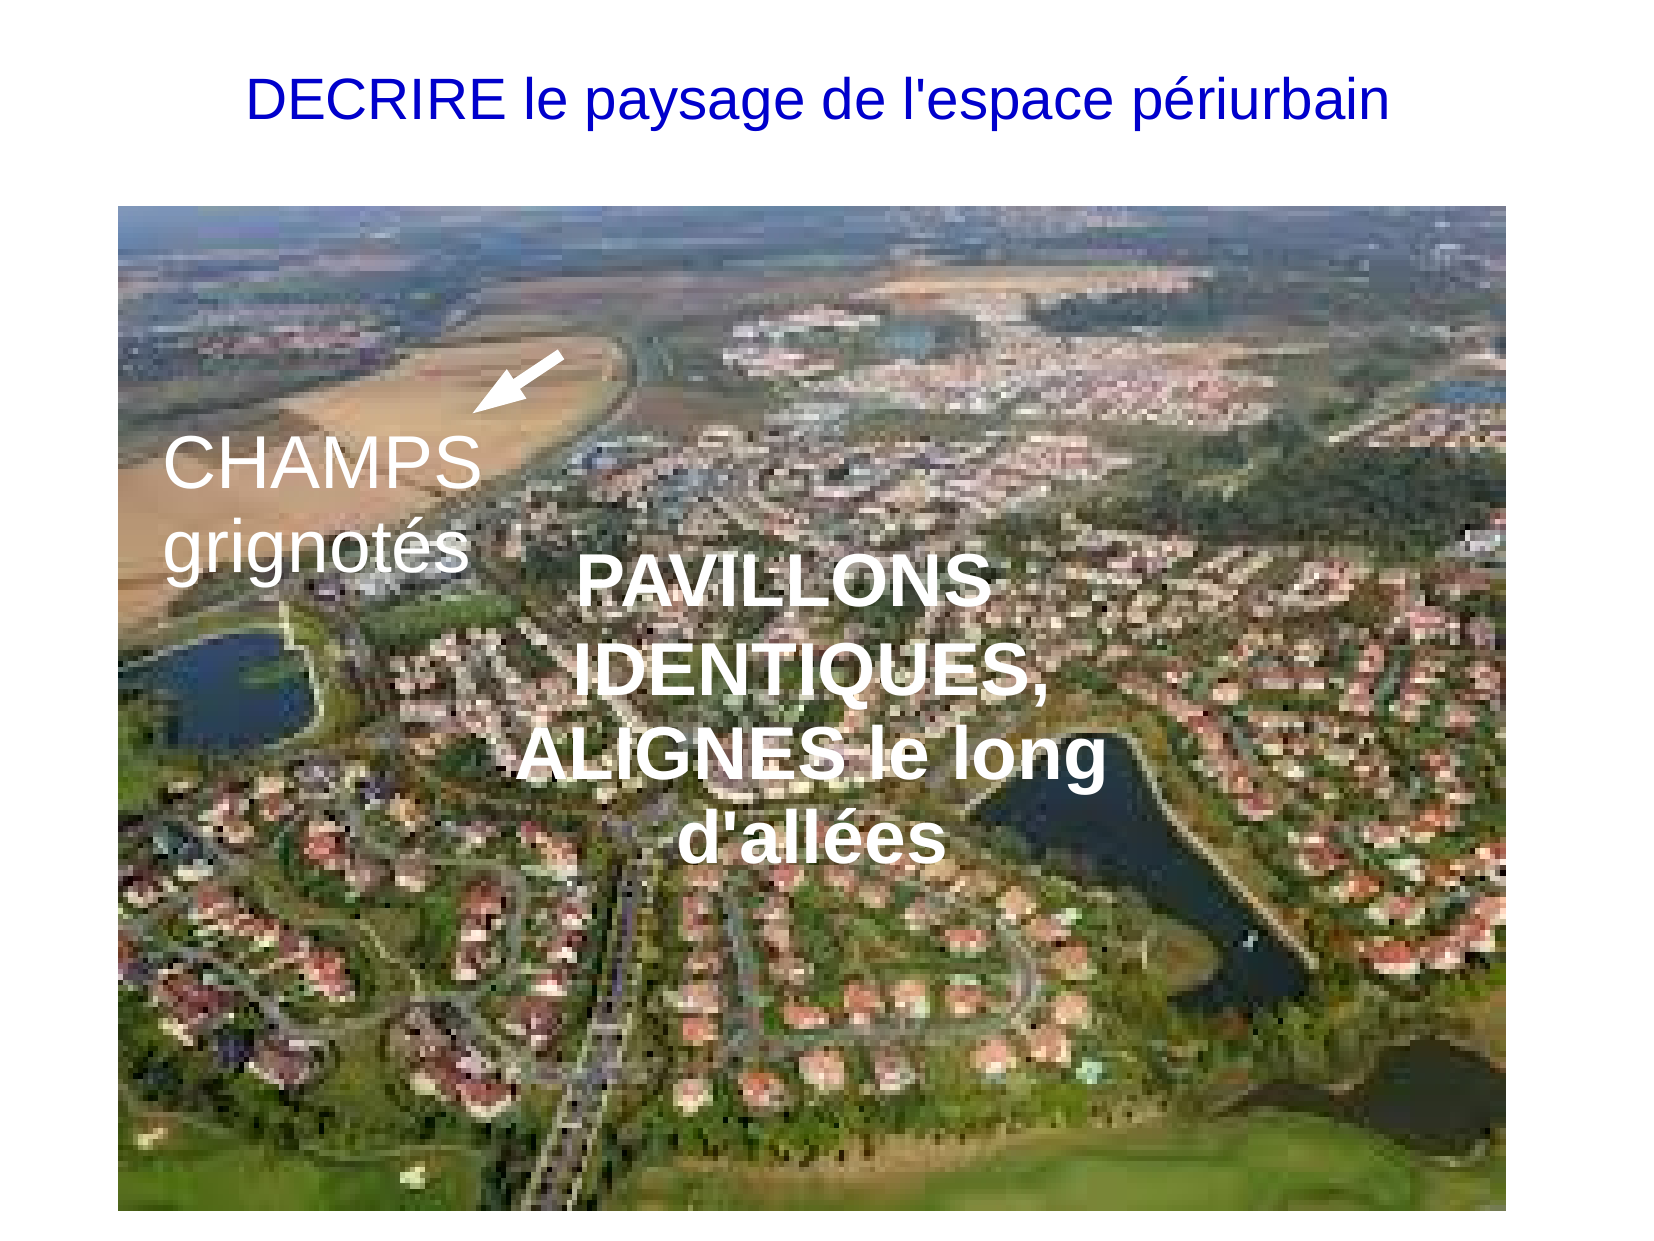

DECRIRE le paysage de l'espace périurbain
CHAMPS
grignotés
PAVILLONS
IDENTIQUES, ALIGNES le long d'allées